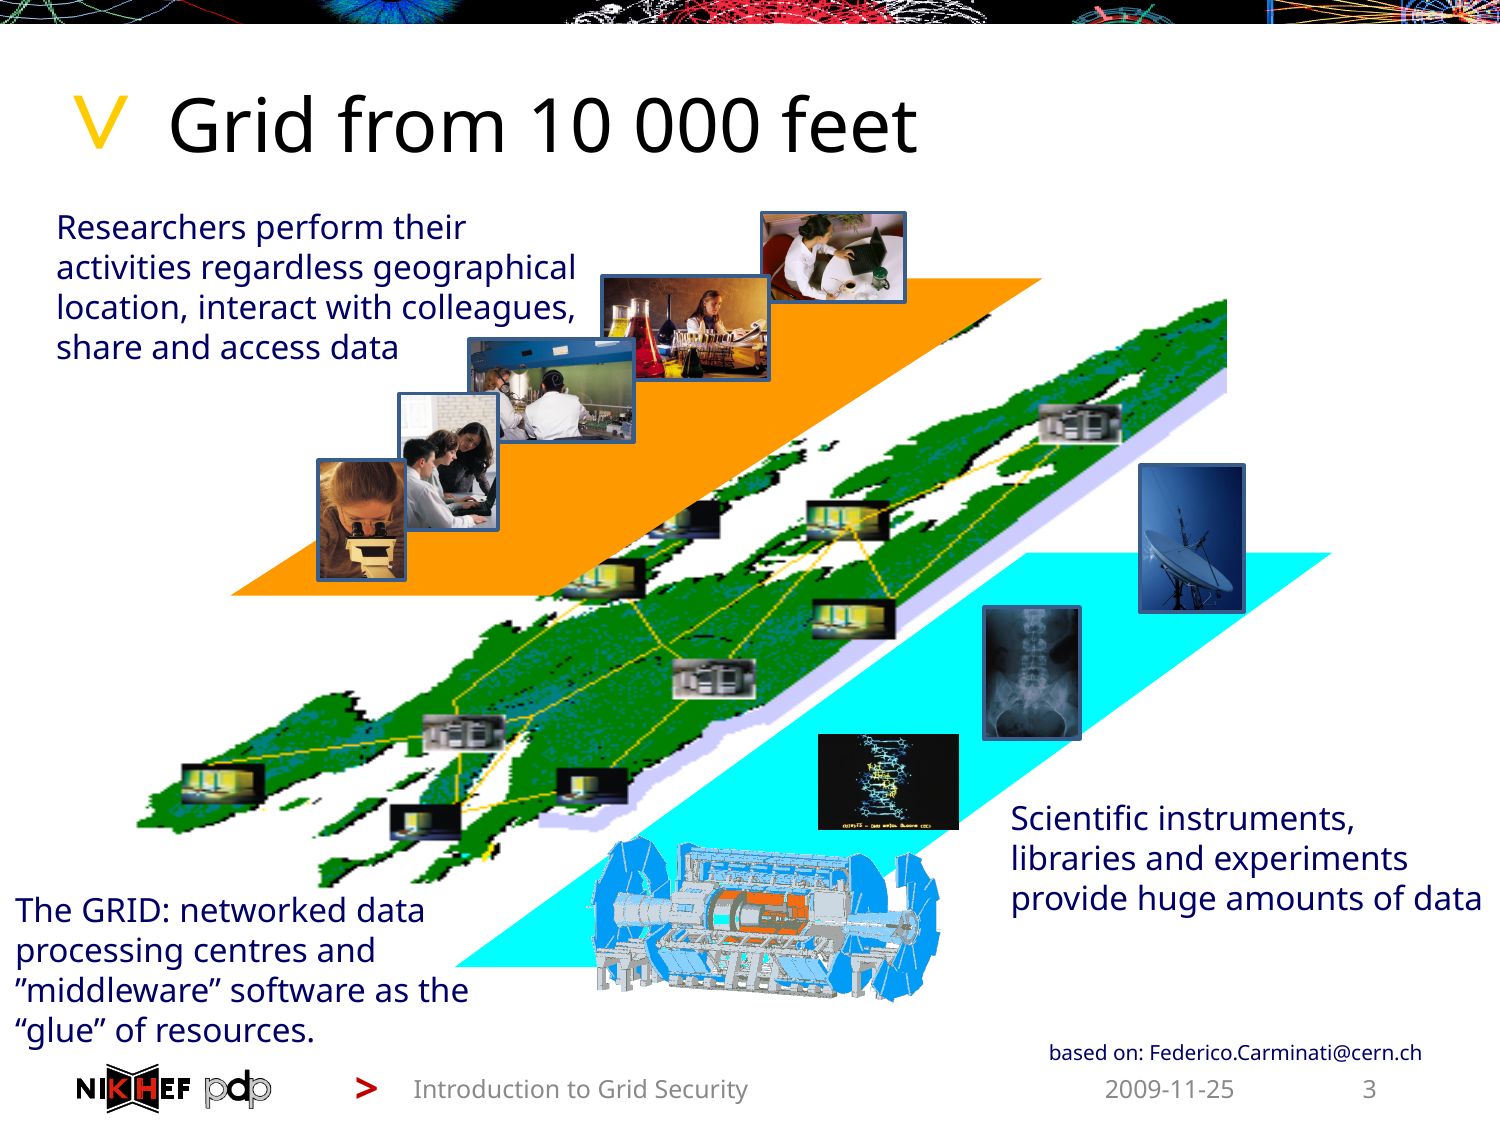

# Grid from 10 000 feet
Researchers perform their activities regardless geographical location, interact with colleagues, share and access data
Scientific instruments, libraries and experiments provide huge amounts of data
The GRID: networked data processing centres and ”middleware” software as the “glue” of resources.
based on: Federico.Carminati@cern.ch
Introduction to Grid Security
2009-11-25
1